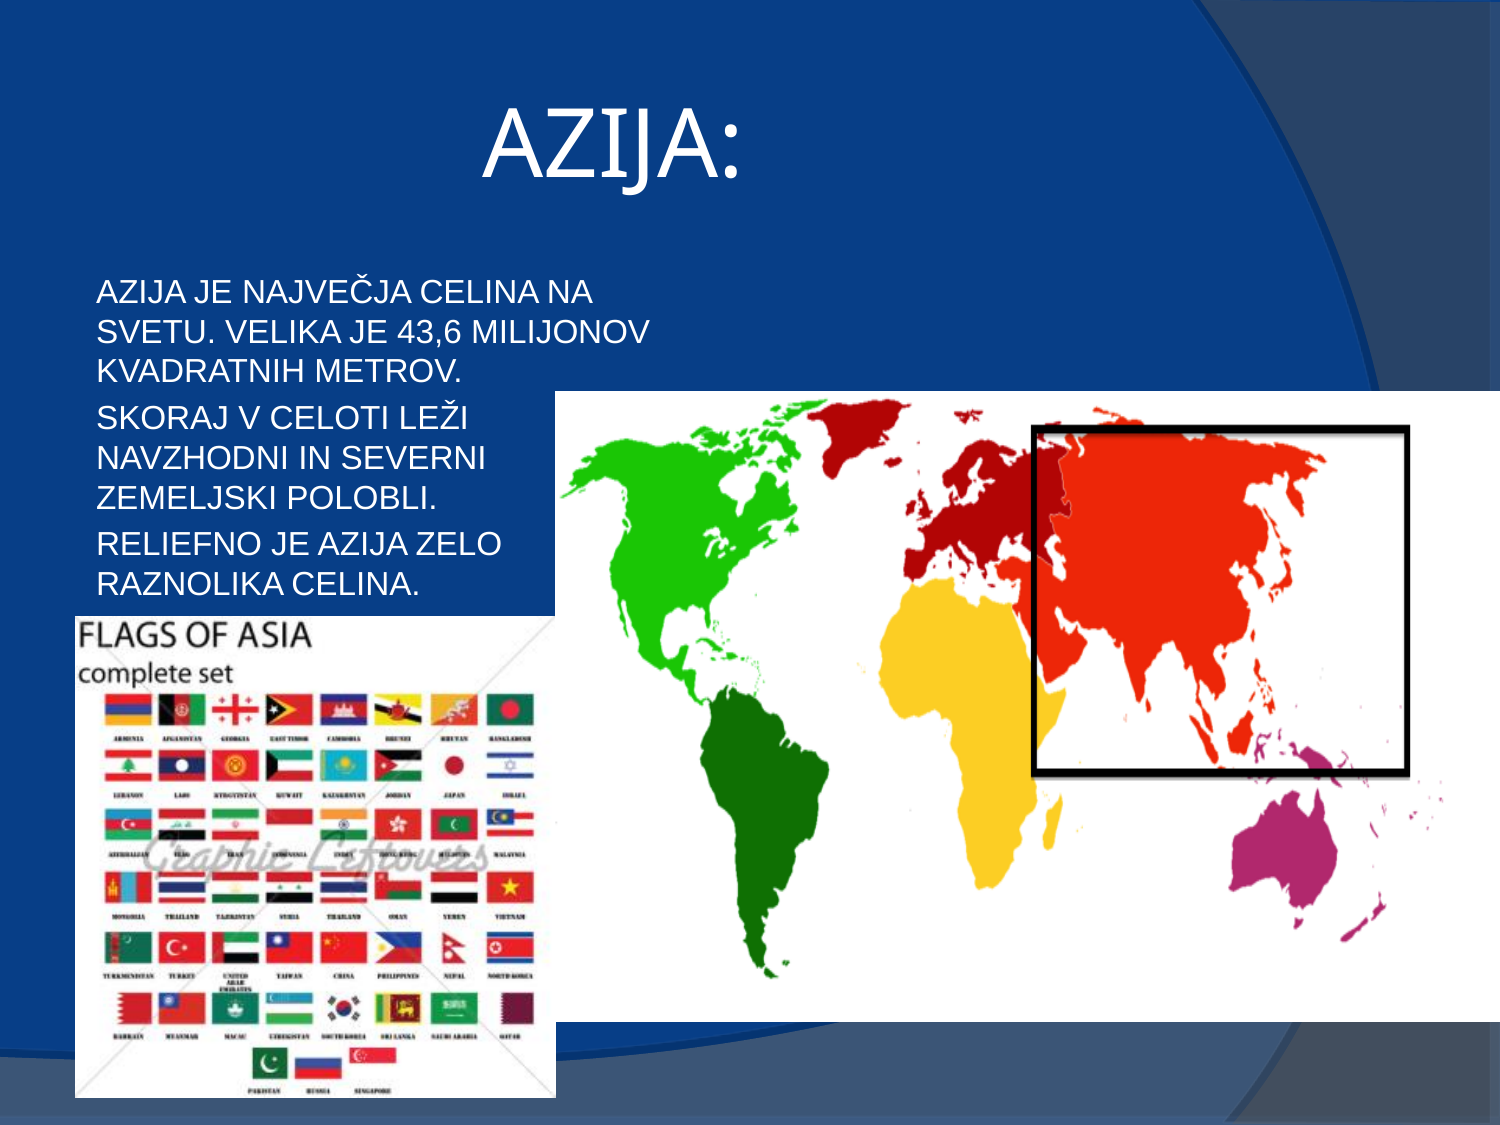

# AZIJA:
AZIJA JE NAJVEČJA CELINA NA SVETU. VELIKA JE 43,6 MILIJONOV KVADRATNIH METROV.
SKORAJ V CELOTI LEŽI NAVZHODNI IN SEVERNI ZEMELJSKI POLOBLI.
RELIEFNO JE AZIJA ZELO RAZNOLIKA CELINA.